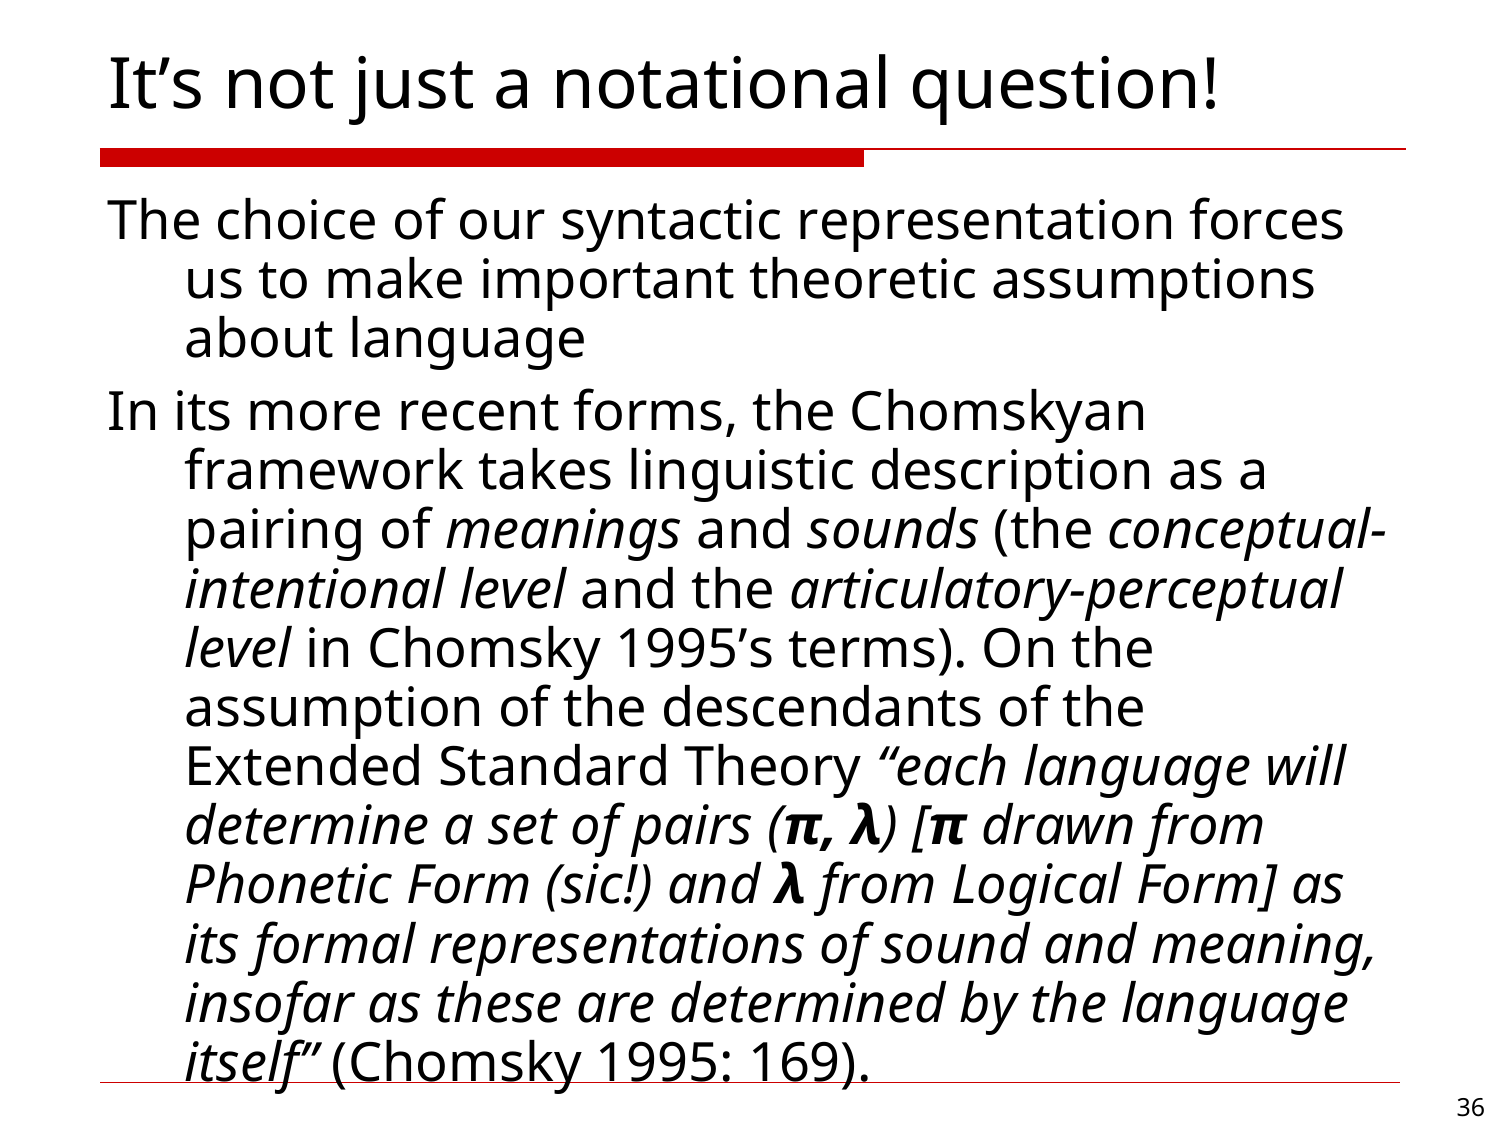

# It’s not just a notational question!
The choice of our syntactic representation forces us to make important theoretic assumptions about language
In its more recent forms, the Chomskyan framework takes linguistic description as a pairing of meanings and sounds (the conceptual-intentional level and the articulatory-perceptual level in Chomsky 1995’s terms). On the assumption of the descendants of the Extended Standard Theory “each language will determine a set of pairs (π, λ) [π drawn from Phonetic Form (sic!) and λ from Logical Form] as its formal representations of sound and meaning, insofar as these are determined by the language itself” (Chomsky 1995: 169).
But what’s in between?
36